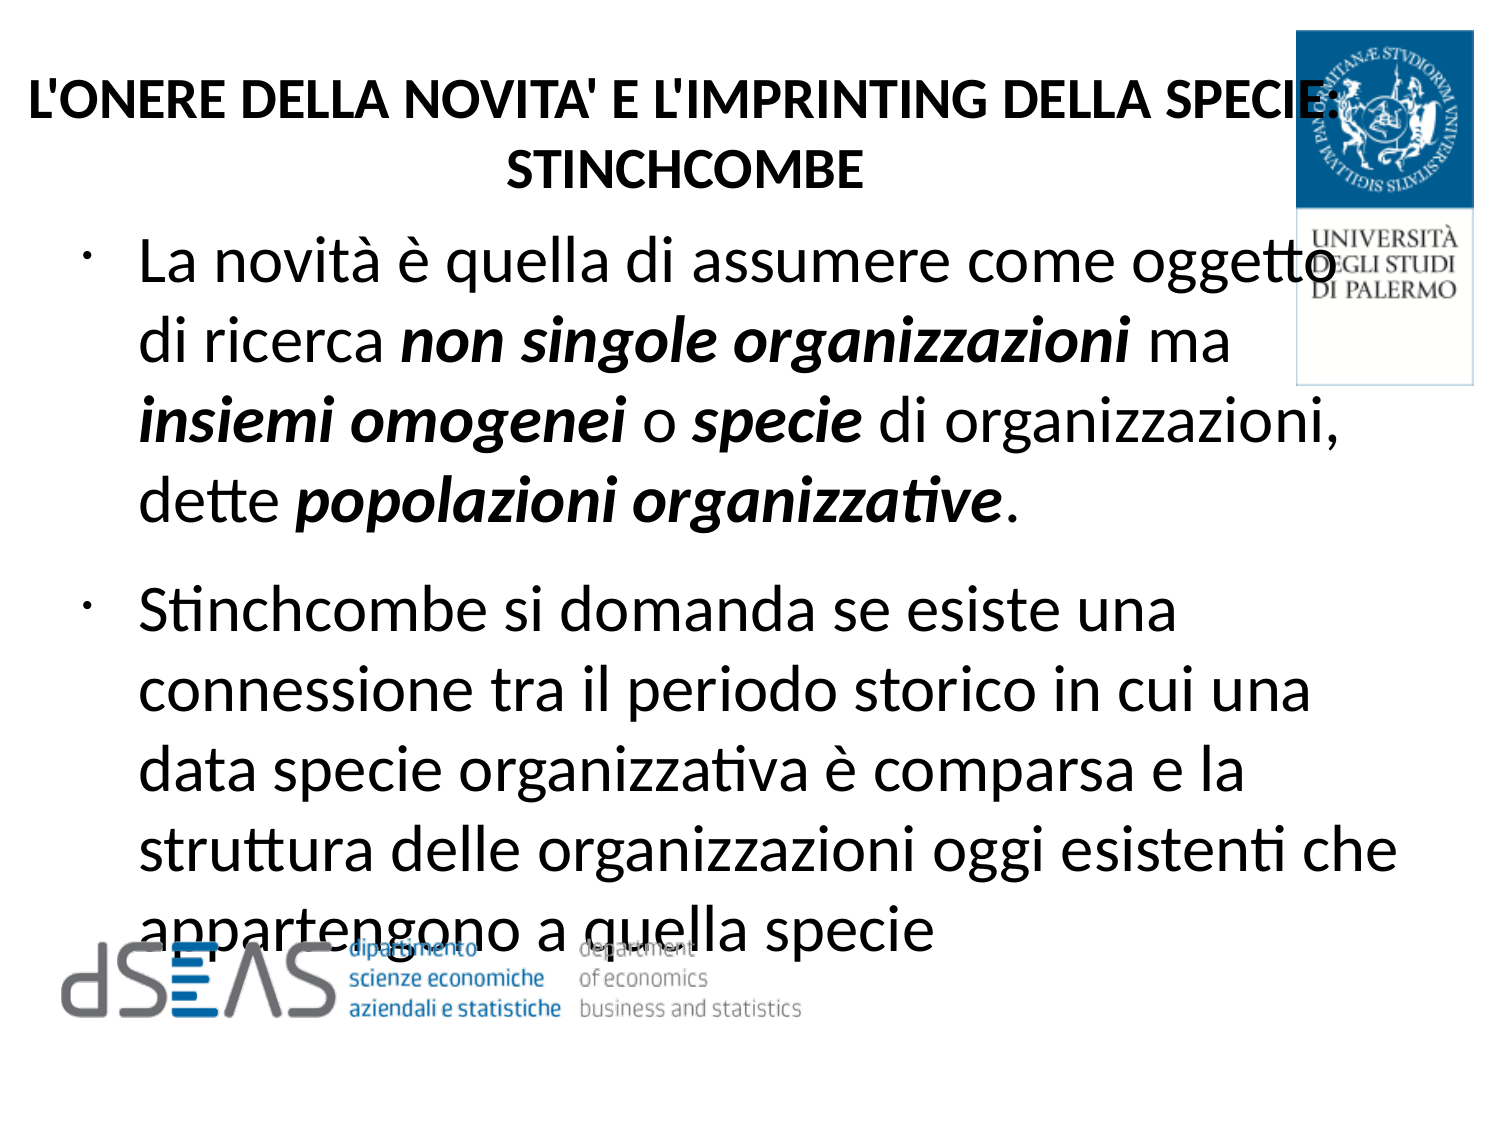

# L'ONERE DELLA NOVITA' E L'IMPRINTING DELLA SPECIE: STINCHCOMBE
La novità è quella di assumere come oggetto di ricerca non singole organizzazioni ma insiemi omogenei o specie di organizzazioni, dette popolazioni organizzative.
Stinchcombe si domanda se esiste una connessione tra il periodo storico in cui una data specie organizzativa è comparsa e la struttura delle organizzazioni oggi esistenti che appartengono a quella specie